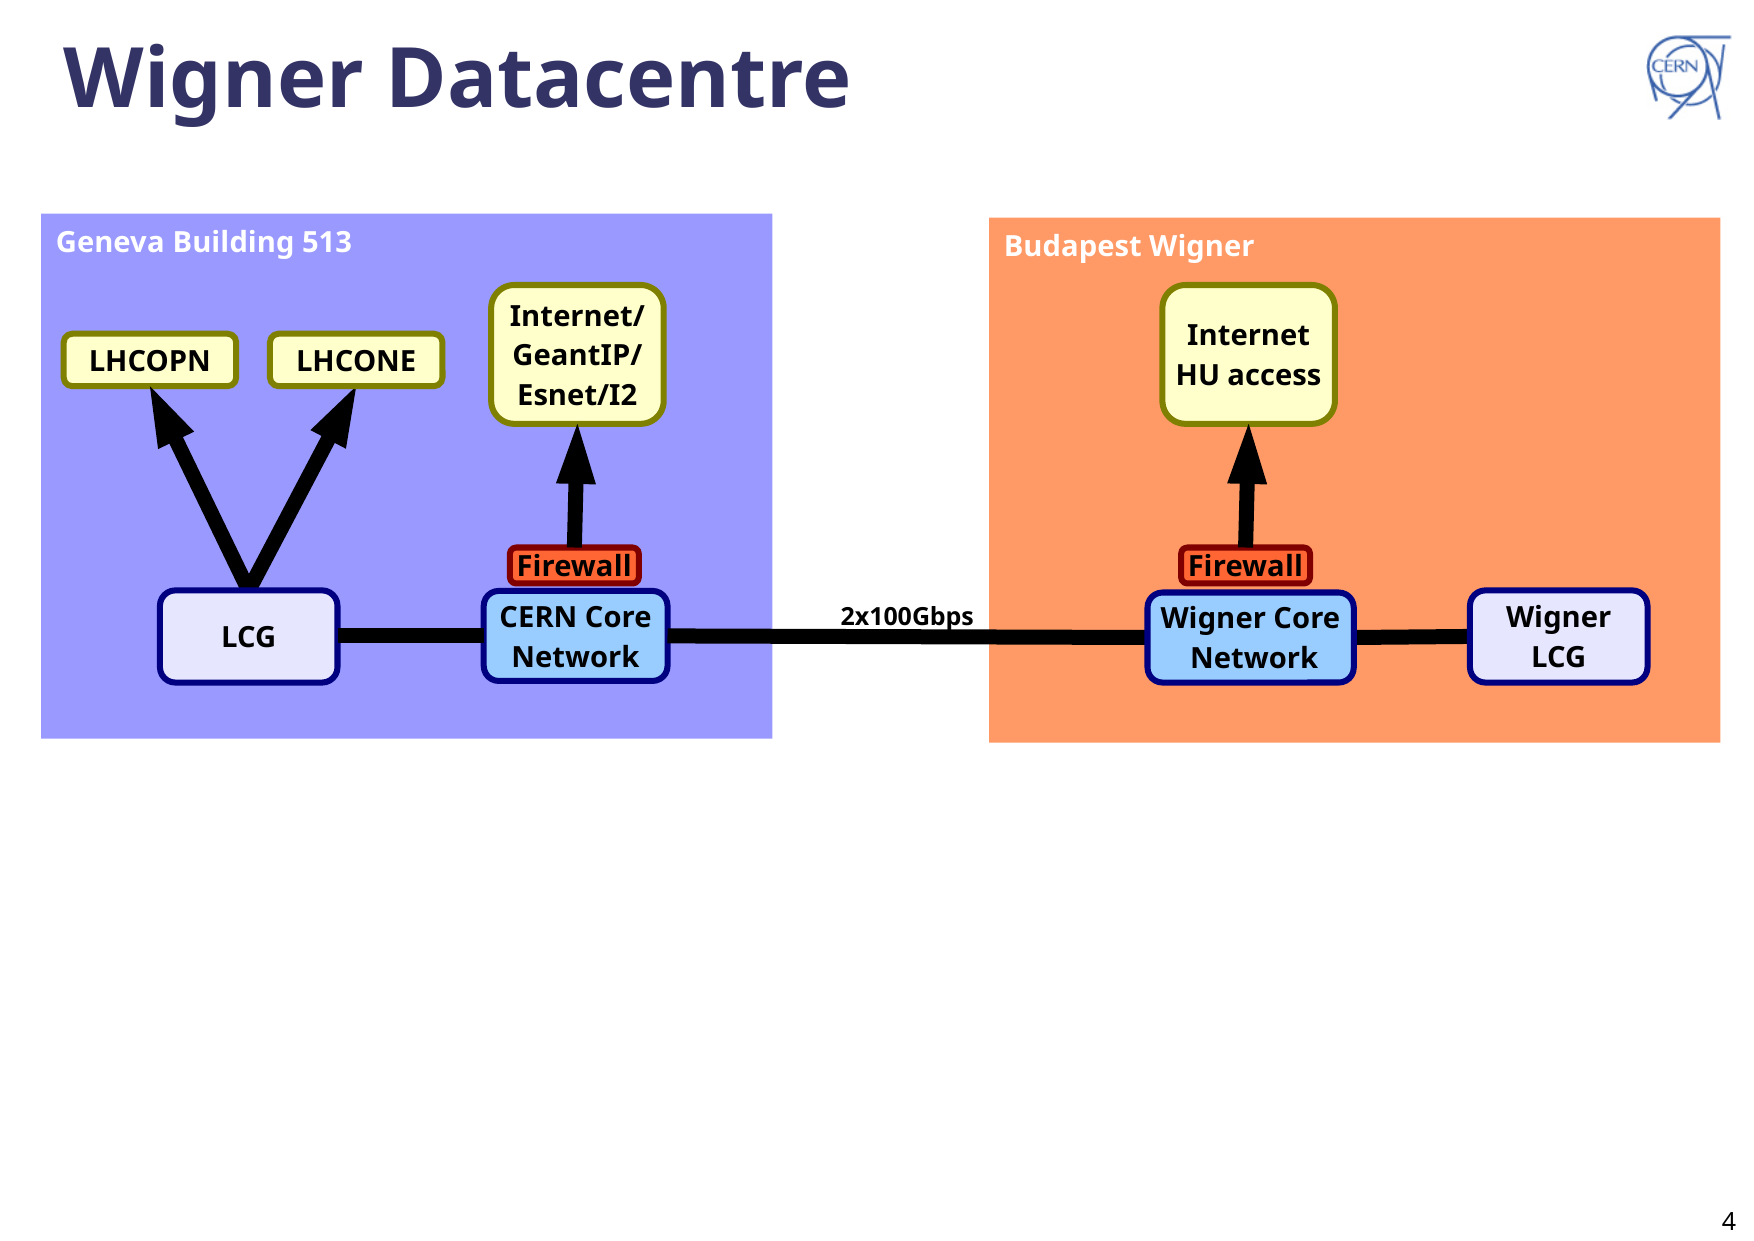

# Wigner Datacentre
Geneva Building 513
Budapest Wigner
Internet/
GeantIP/
Esnet/I2
Internet
HU access
LHCOPN
LHCONE
Firewall
Firewall
LCG
Wigner
LCG
CERN Core
Network
Wigner Core
 Network
4